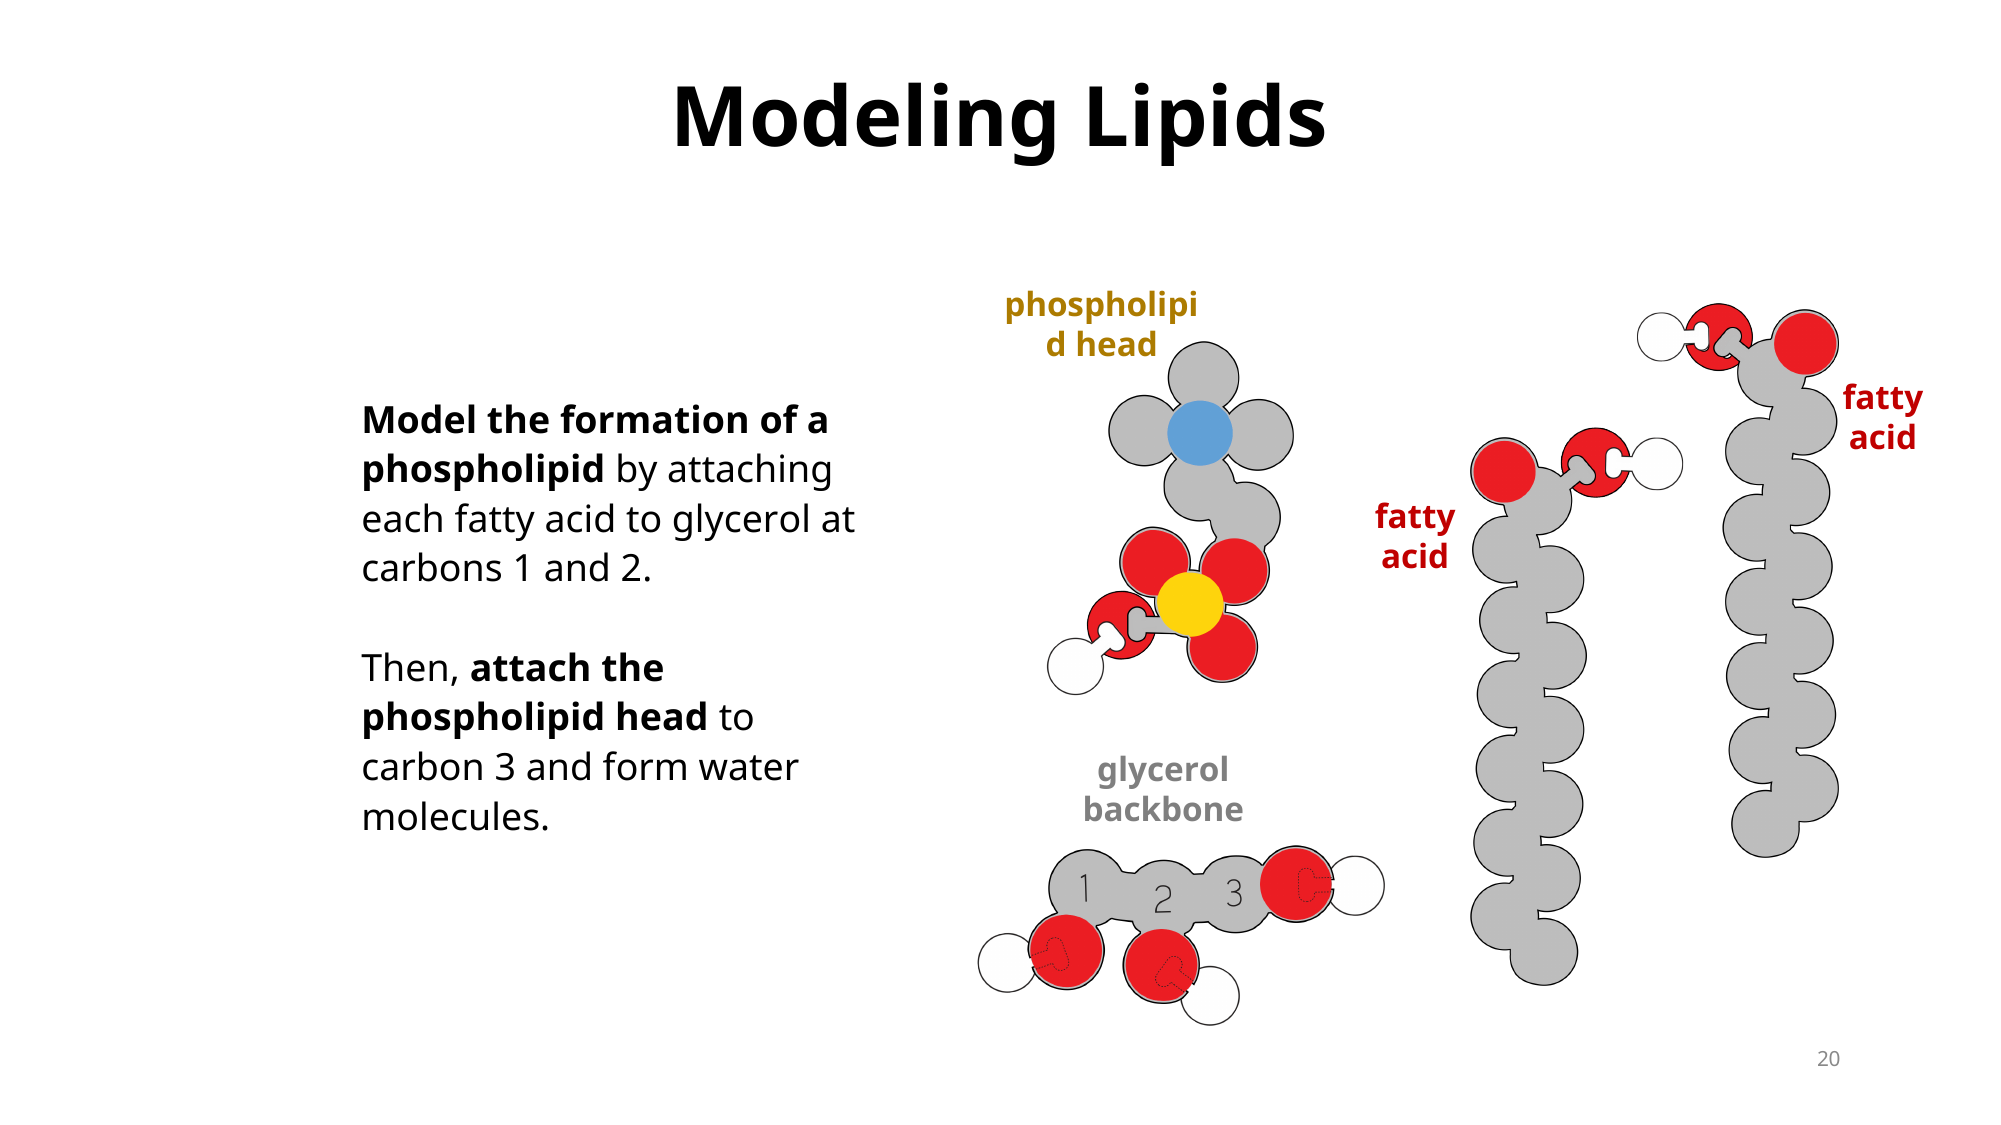

Modeling Lipids
phospholipid head
fatty
acid
Model the formation of a phospholipid by attaching each fatty acid to glycerol at carbons 1 and 2.
Then, attach the phospholipid head to carbon 3 and form water molecules.
fatty
acid
glycerol backbone